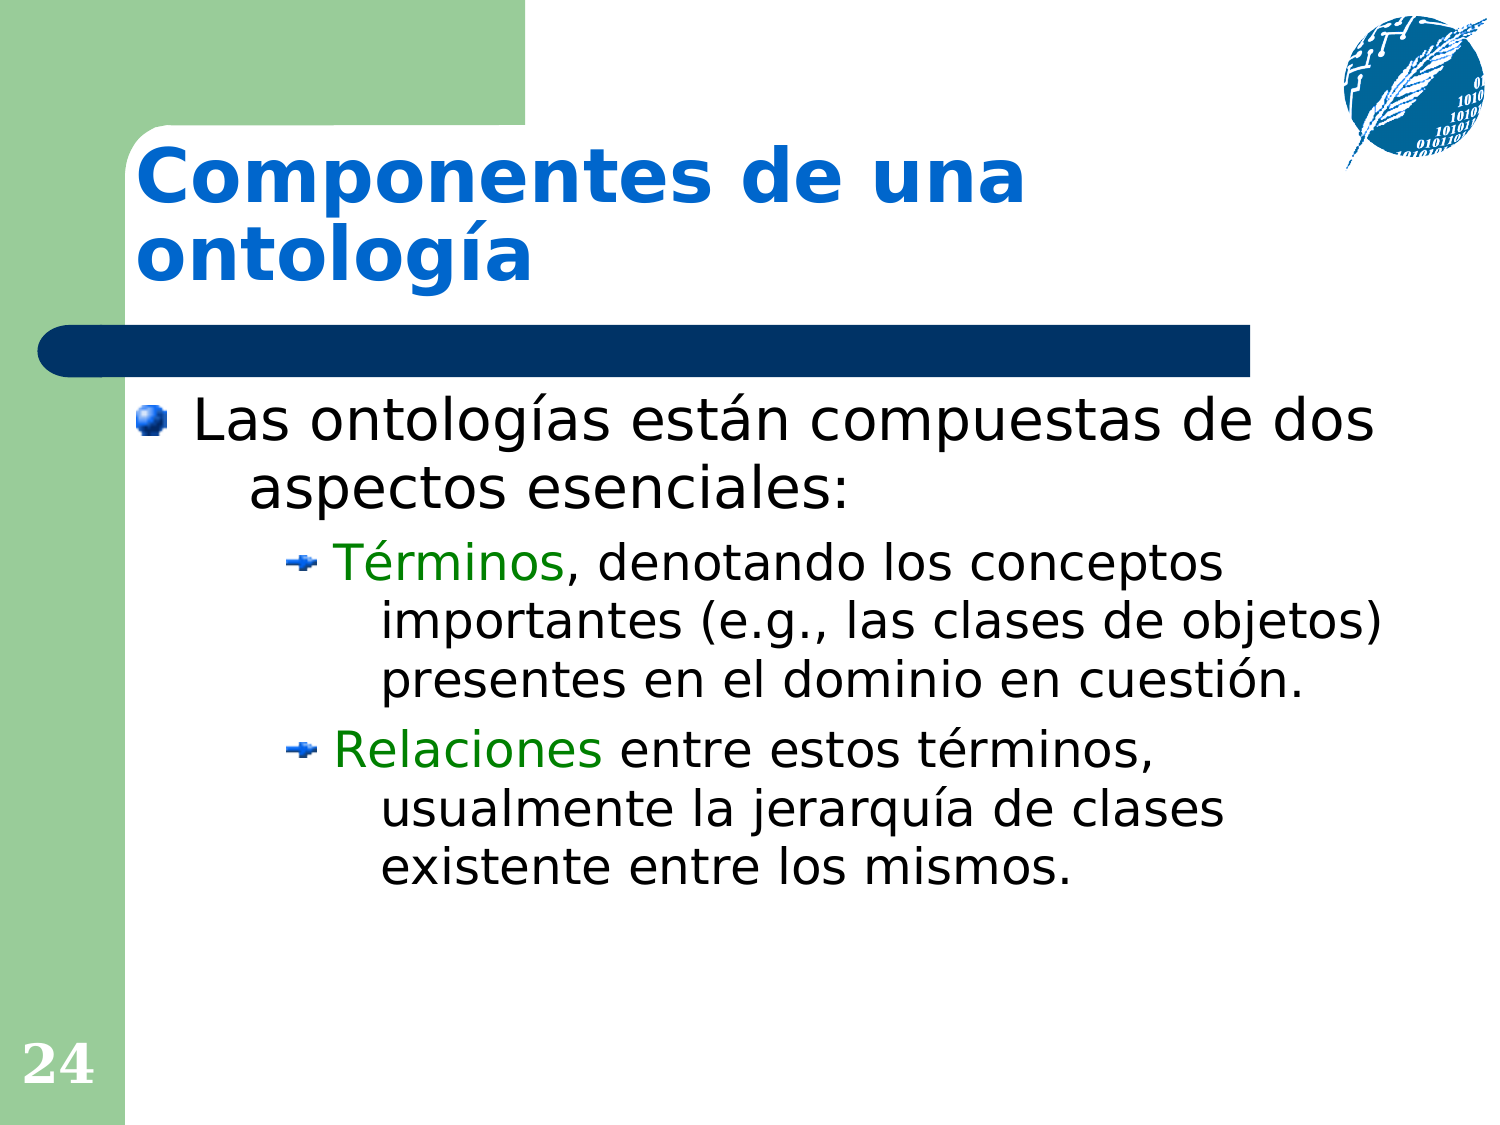

# Componentes de una ontología
Las ontologías están compuestas de dos aspectos esenciales:
Términos, denotando los conceptos importantes (e.g., las clases de objetos) presentes en el dominio en cuestión.
Relaciones entre estos términos, usualmente la jerarquía de clases existente entre los mismos.
24